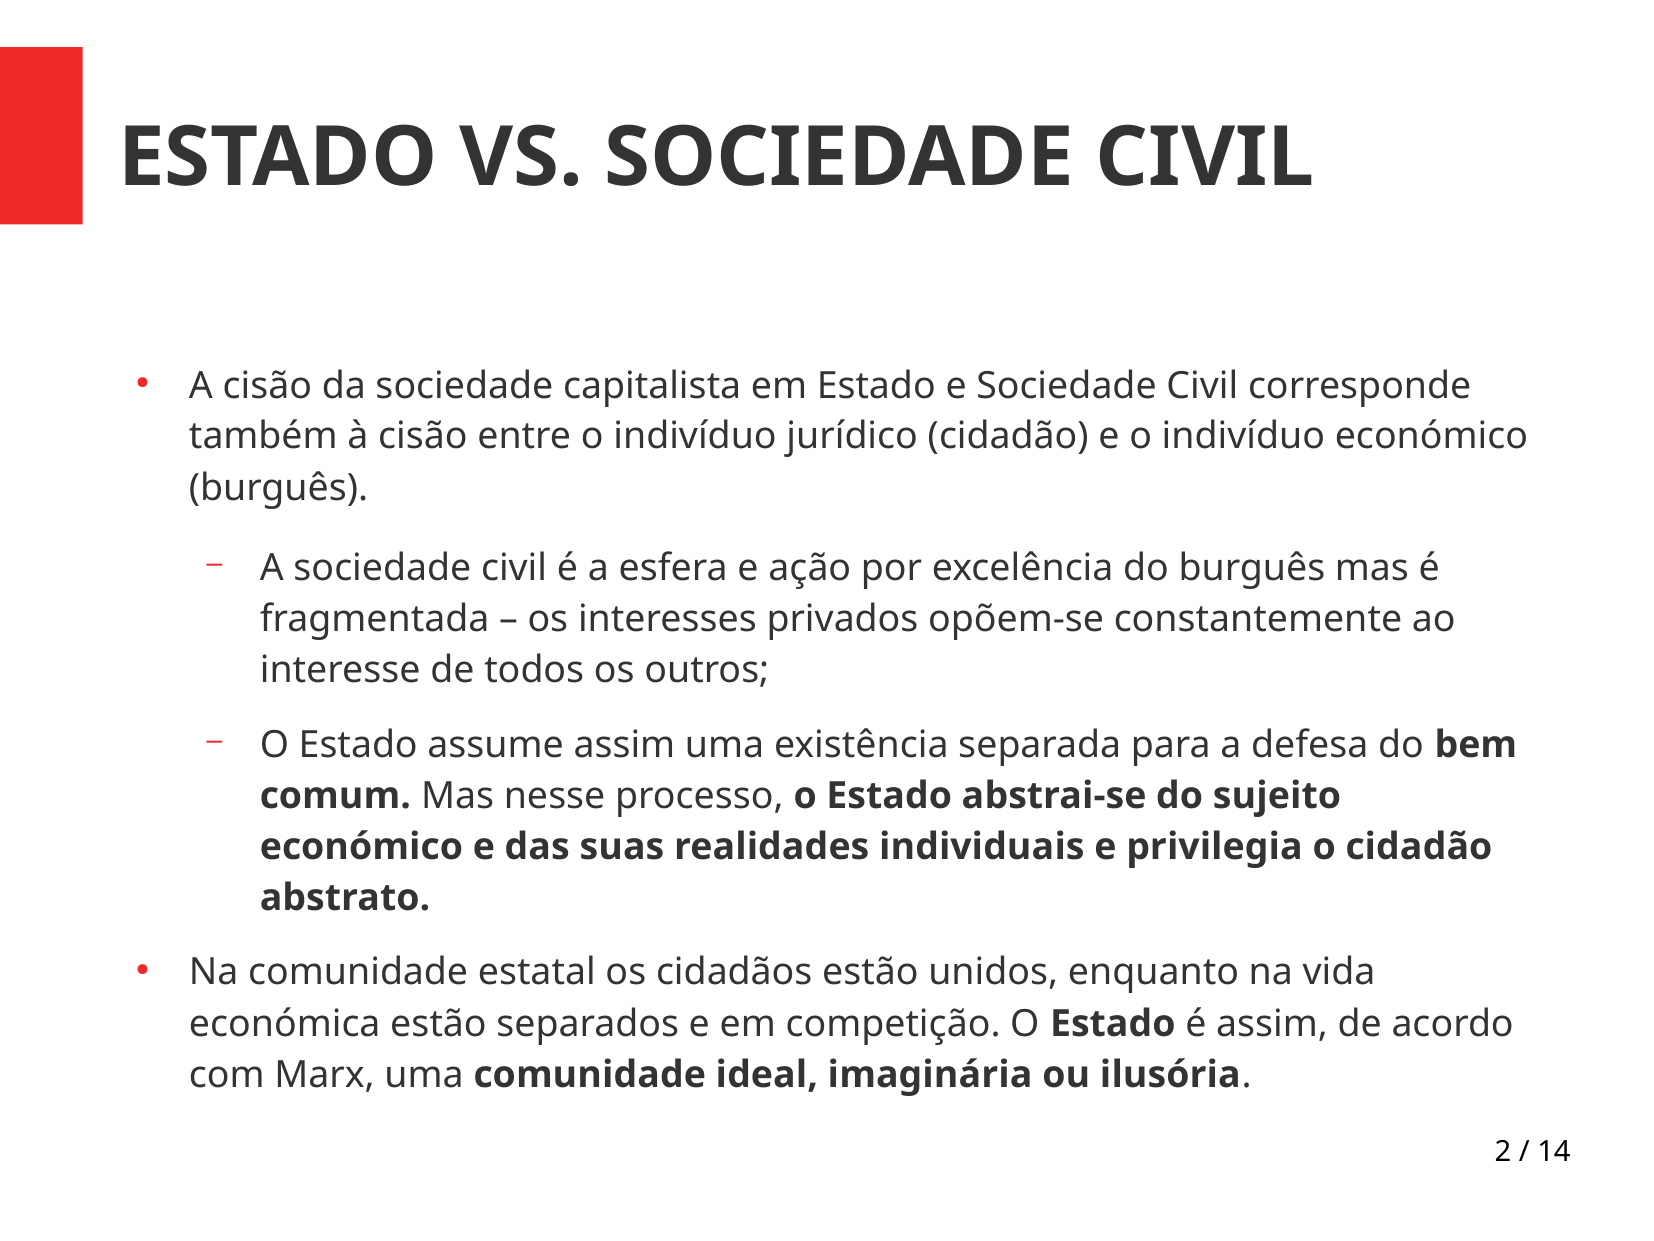

# ESTADO VS. SOCIEDADE CIVIL
A cisão da sociedade capitalista em Estado e Sociedade Civil corresponde também à cisão entre o indivíduo jurídico (cidadão) e o indivíduo económico (burguês).
A sociedade civil é a esfera e ação por excelência do burguês mas é fragmentada – os interesses privados opõem-se constantemente ao interesse de todos os outros;
O Estado assume assim uma existência separada para a defesa do bem comum. Mas nesse processo, o Estado abstrai-se do sujeito económico e das suas realidades individuais e privilegia o cidadão abstrato.
Na comunidade estatal os cidadãos estão unidos, enquanto na vida económica estão separados e em competição. O Estado é assim, de acordo com Marx, uma comunidade ideal, imaginária ou ilusória.
2